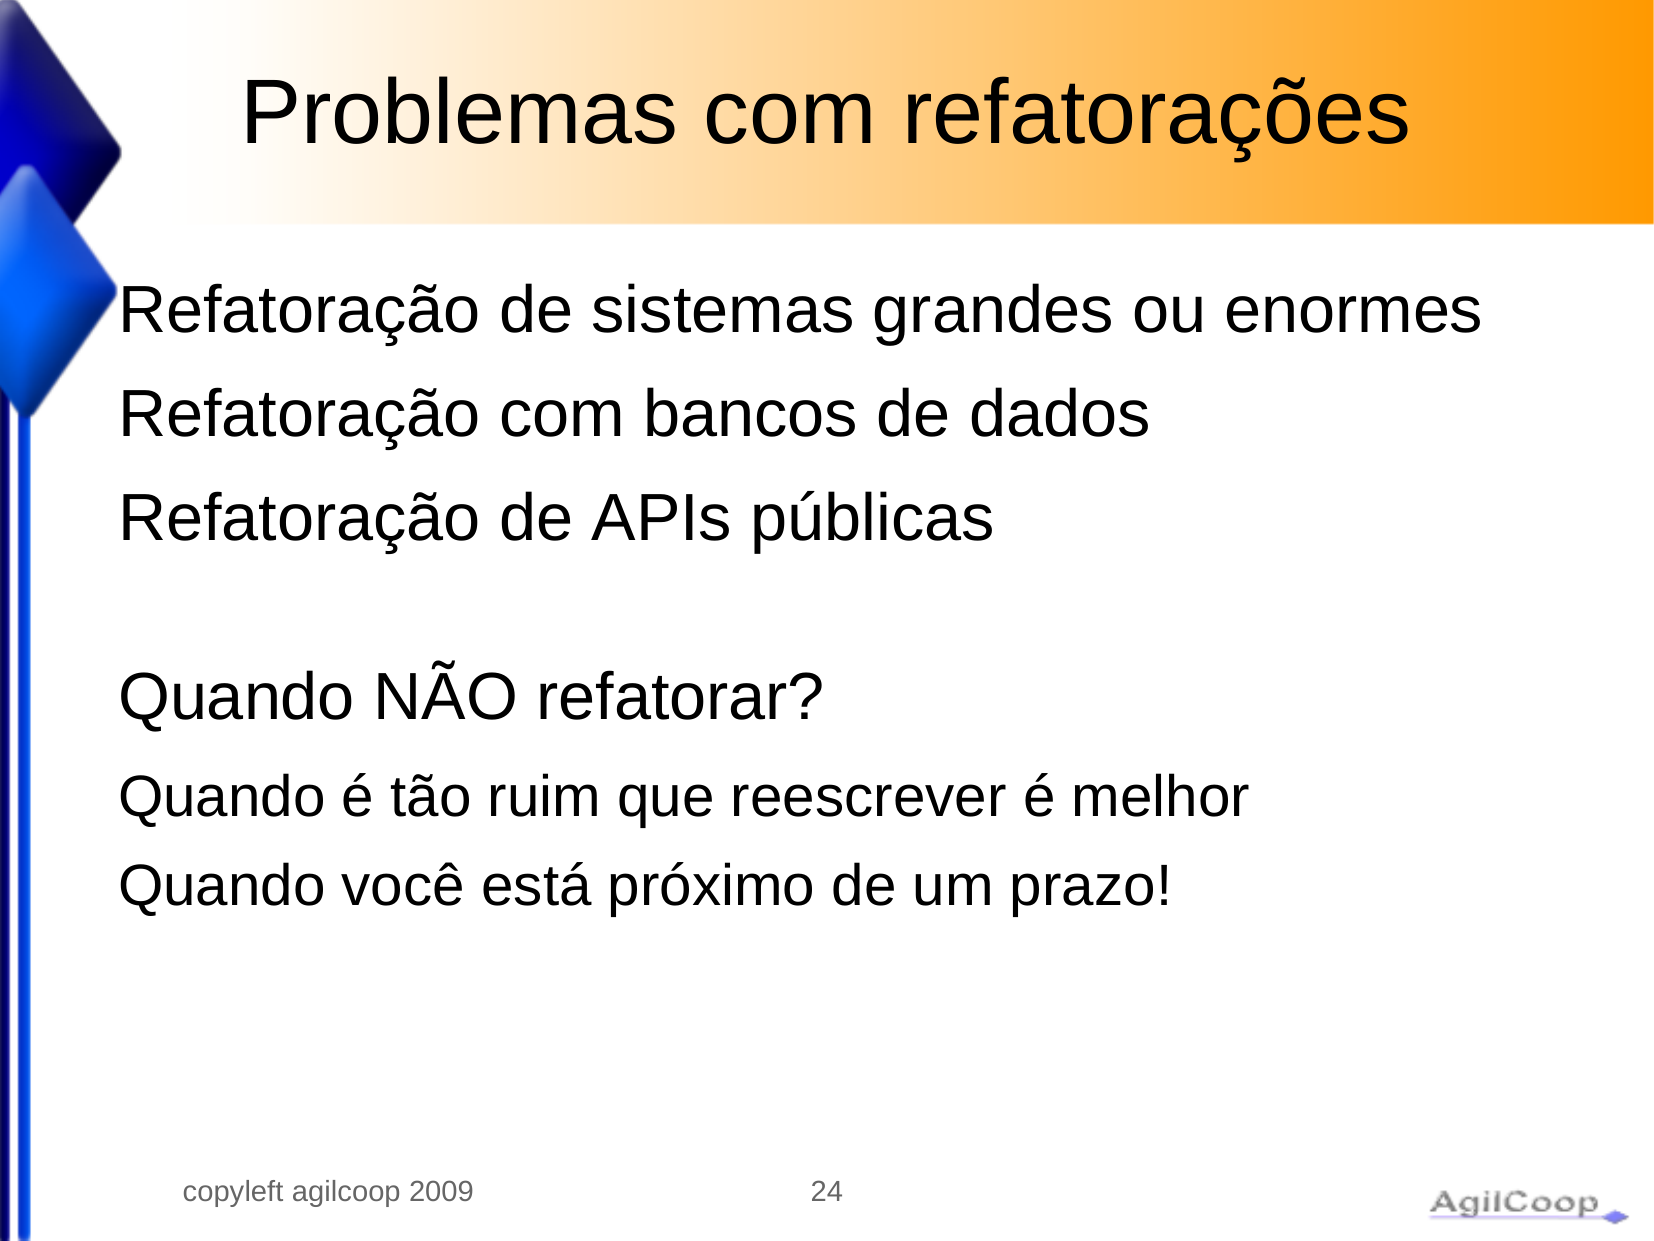

# Problemas com refatorações
Refatoração de sistemas grandes ou enormes
Refatoração com bancos de dados
Refatoração de APIs públicas
Quando NÃO refatorar?
Quando é tão ruim que reescrever é melhor
Quando você está próximo de um prazo!
copyleft agilcoop 2009
24